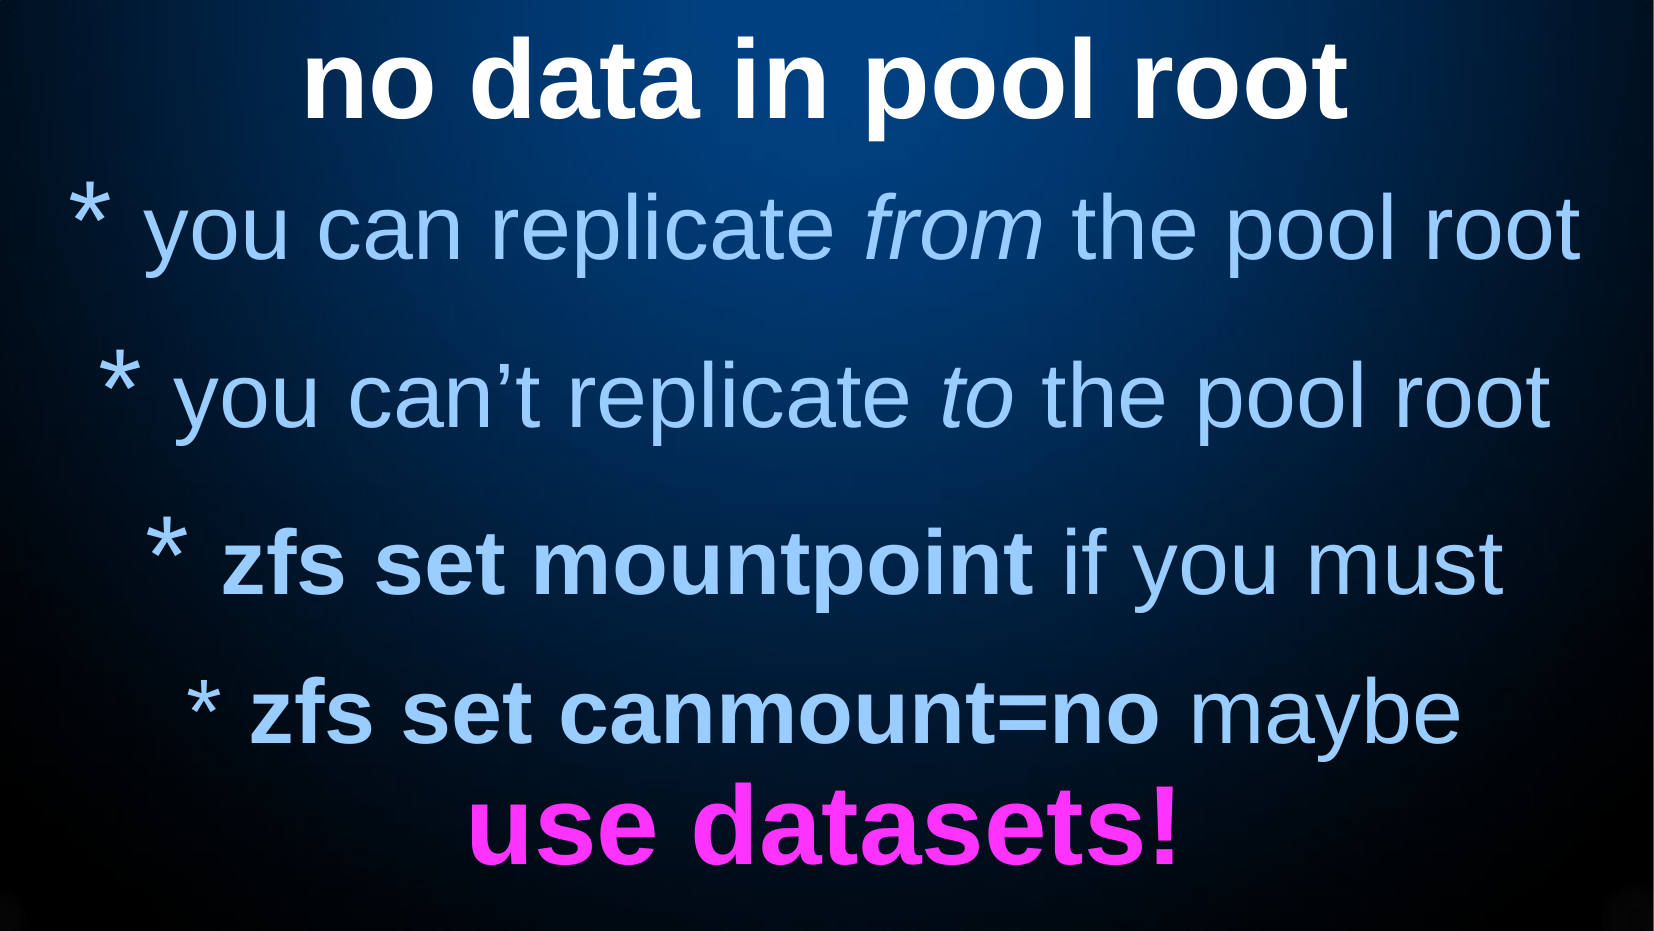

# no data in pool root
* you can replicate from the pool root
* you can’t replicate to the pool root
* zfs set mountpoint if you must
* zfs set canmount=no maybe
use datasets!